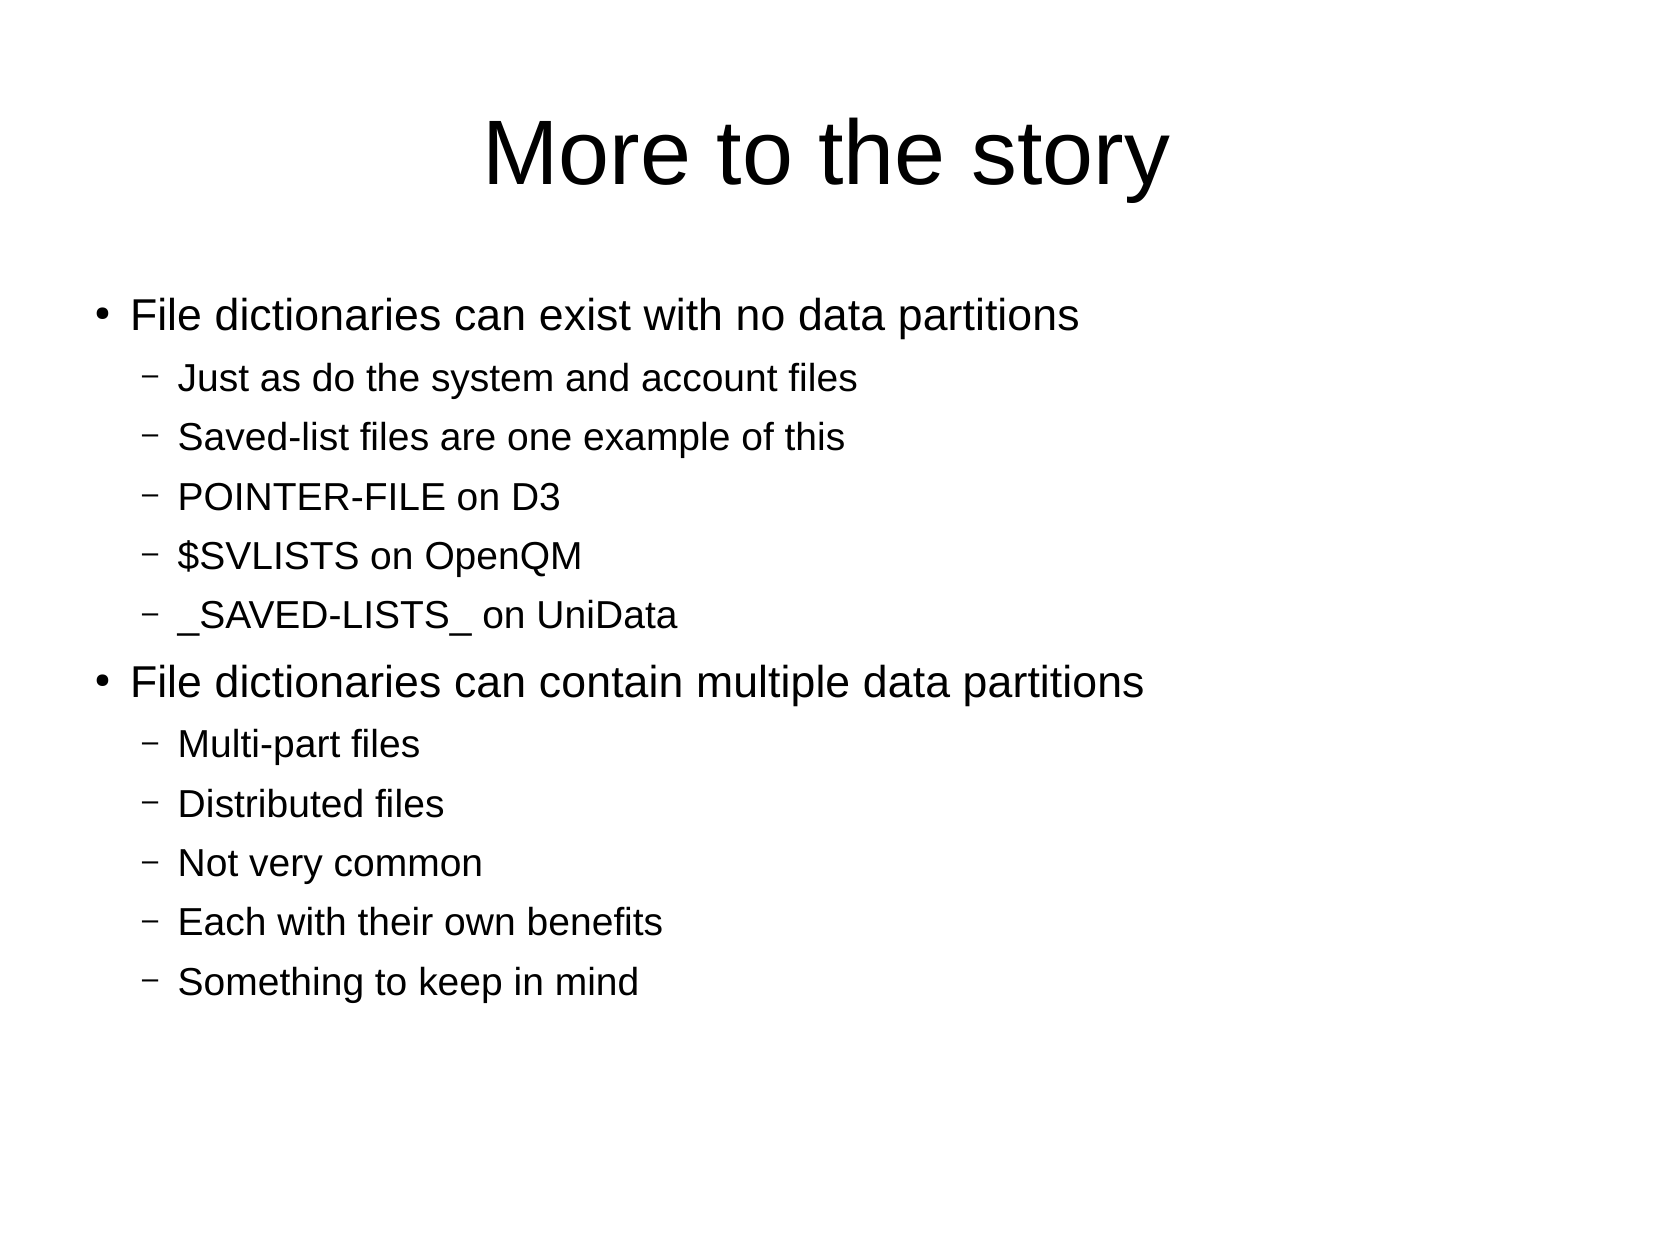

# More to the story
File dictionaries can exist with no data partitions
Just as do the system and account files
Saved-list files are one example of this
POINTER-FILE on D3
$SVLISTS on OpenQM
_SAVED-LISTS_ on UniData
File dictionaries can contain multiple data partitions
Multi-part files
Distributed files
Not very common
Each with their own benefits
Something to keep in mind